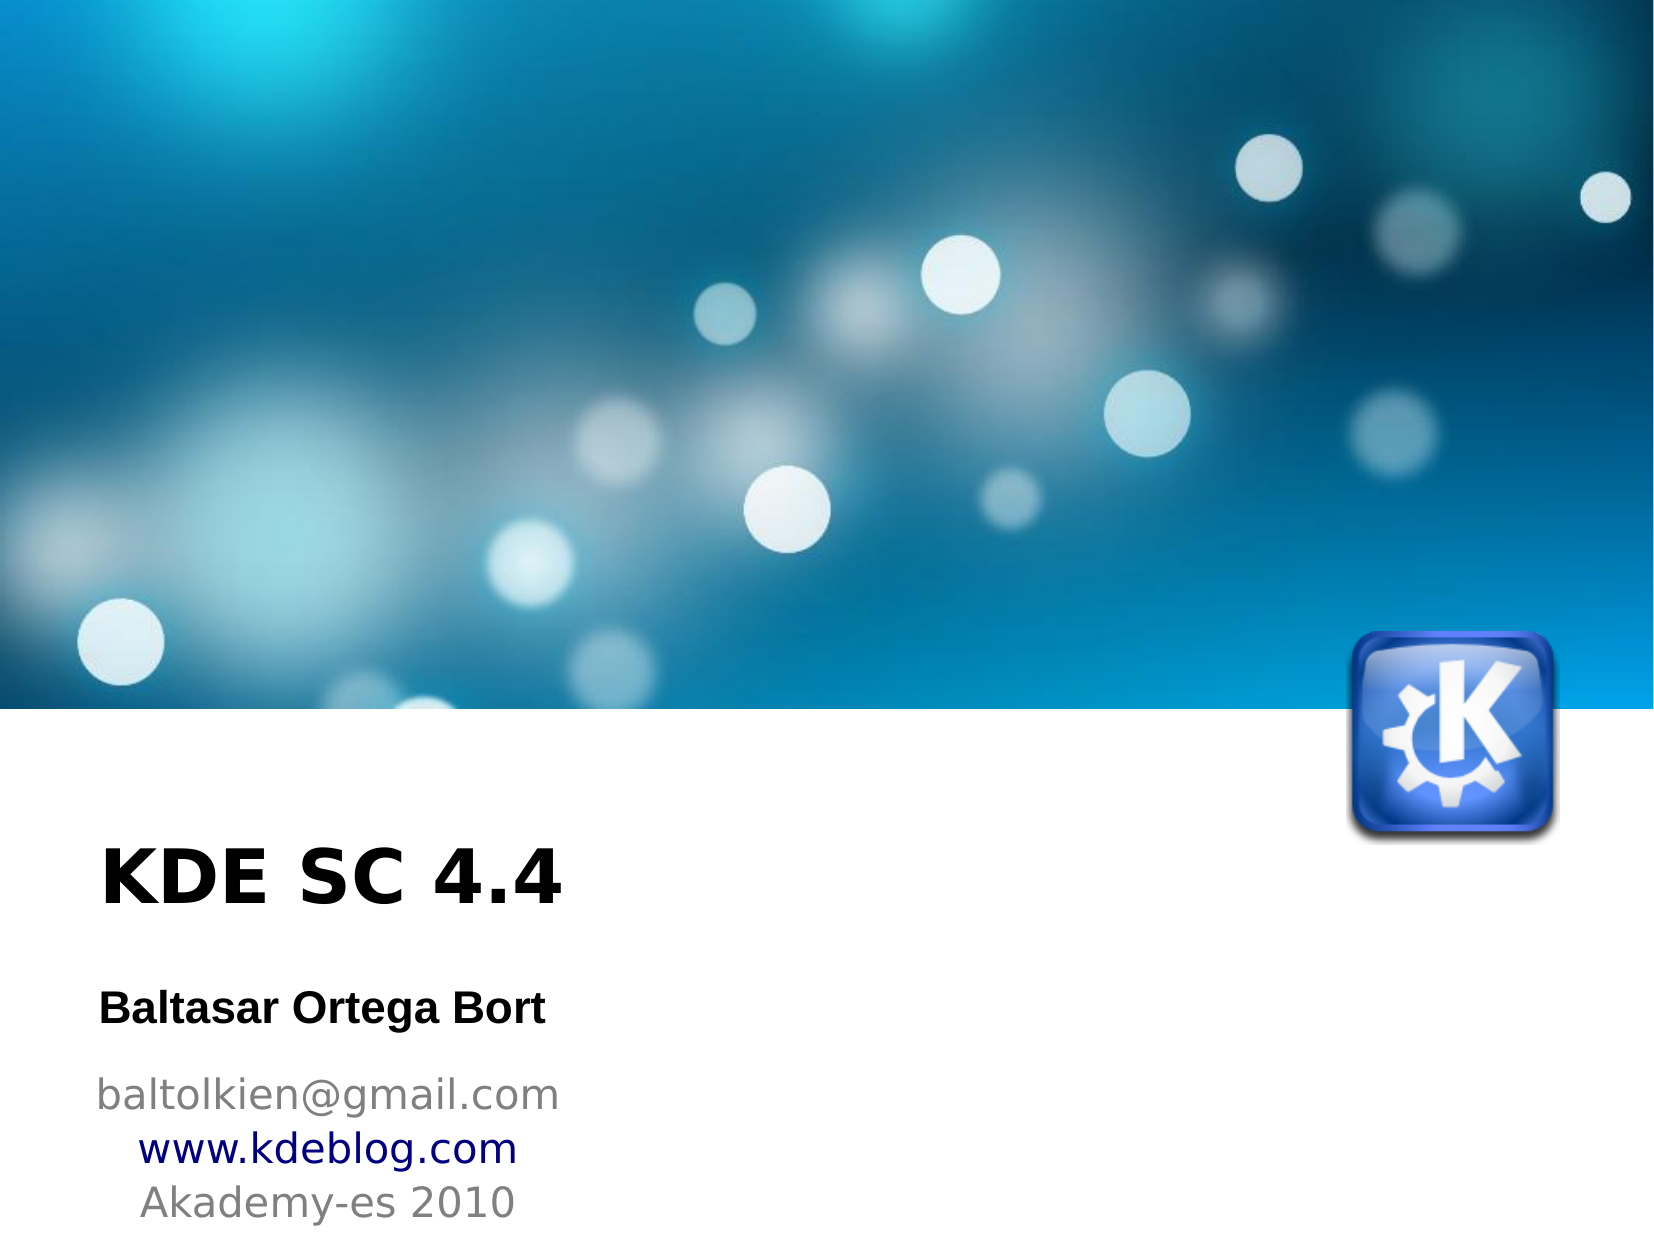

KDE SC 4.4
Baltasar Ortega Bort
baltolkien@gmail.com
www.kdeblog.com
Akademy-es 2010